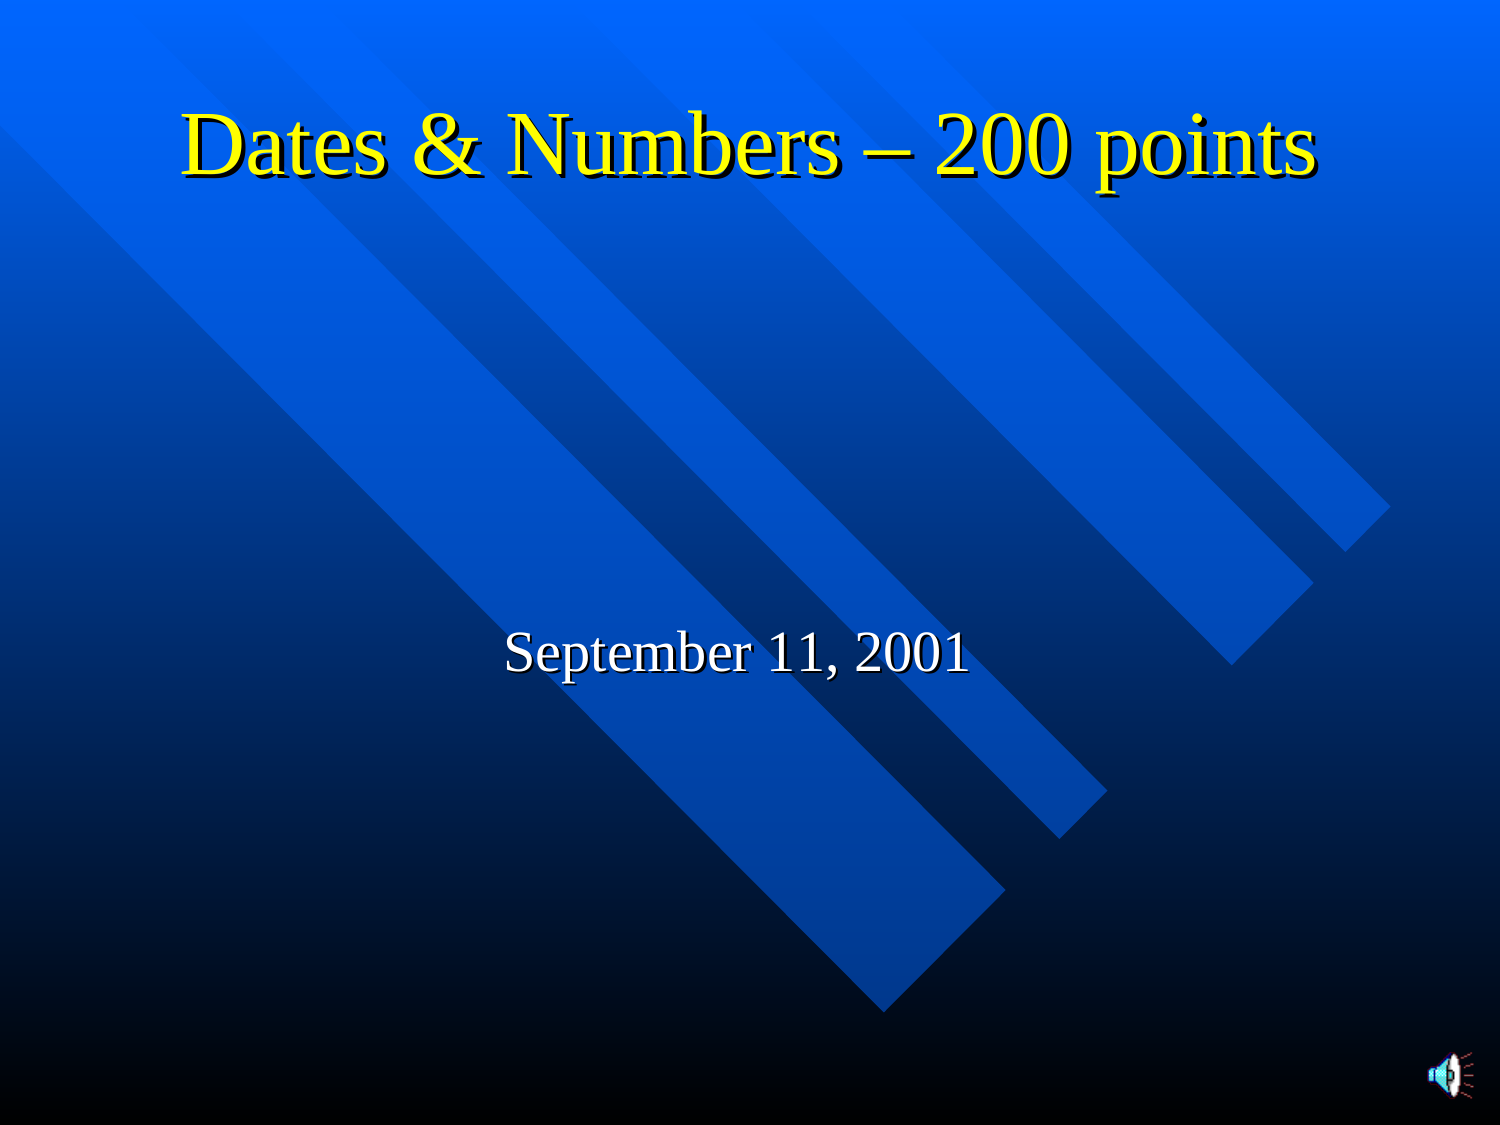

# Dates & Numbers – 200 points
| September 11, 2001 |
| --- |